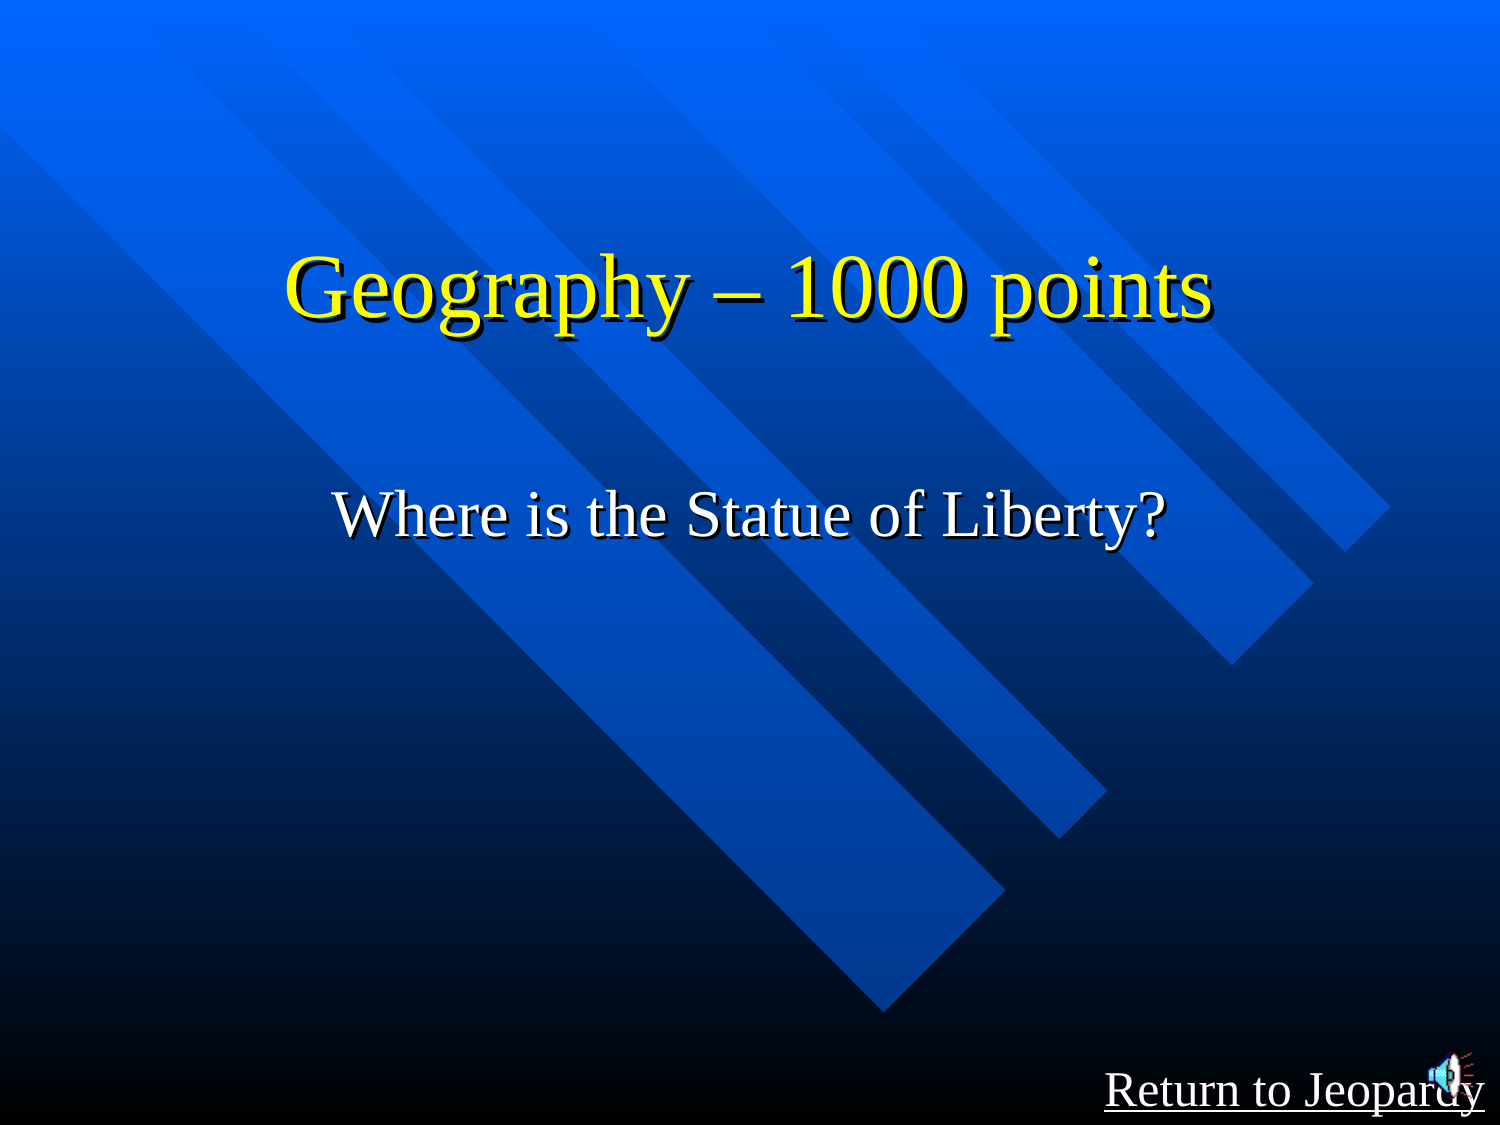

# Geography – 1000 points
Where is the Statue of Liberty?
Return to Jeopardy